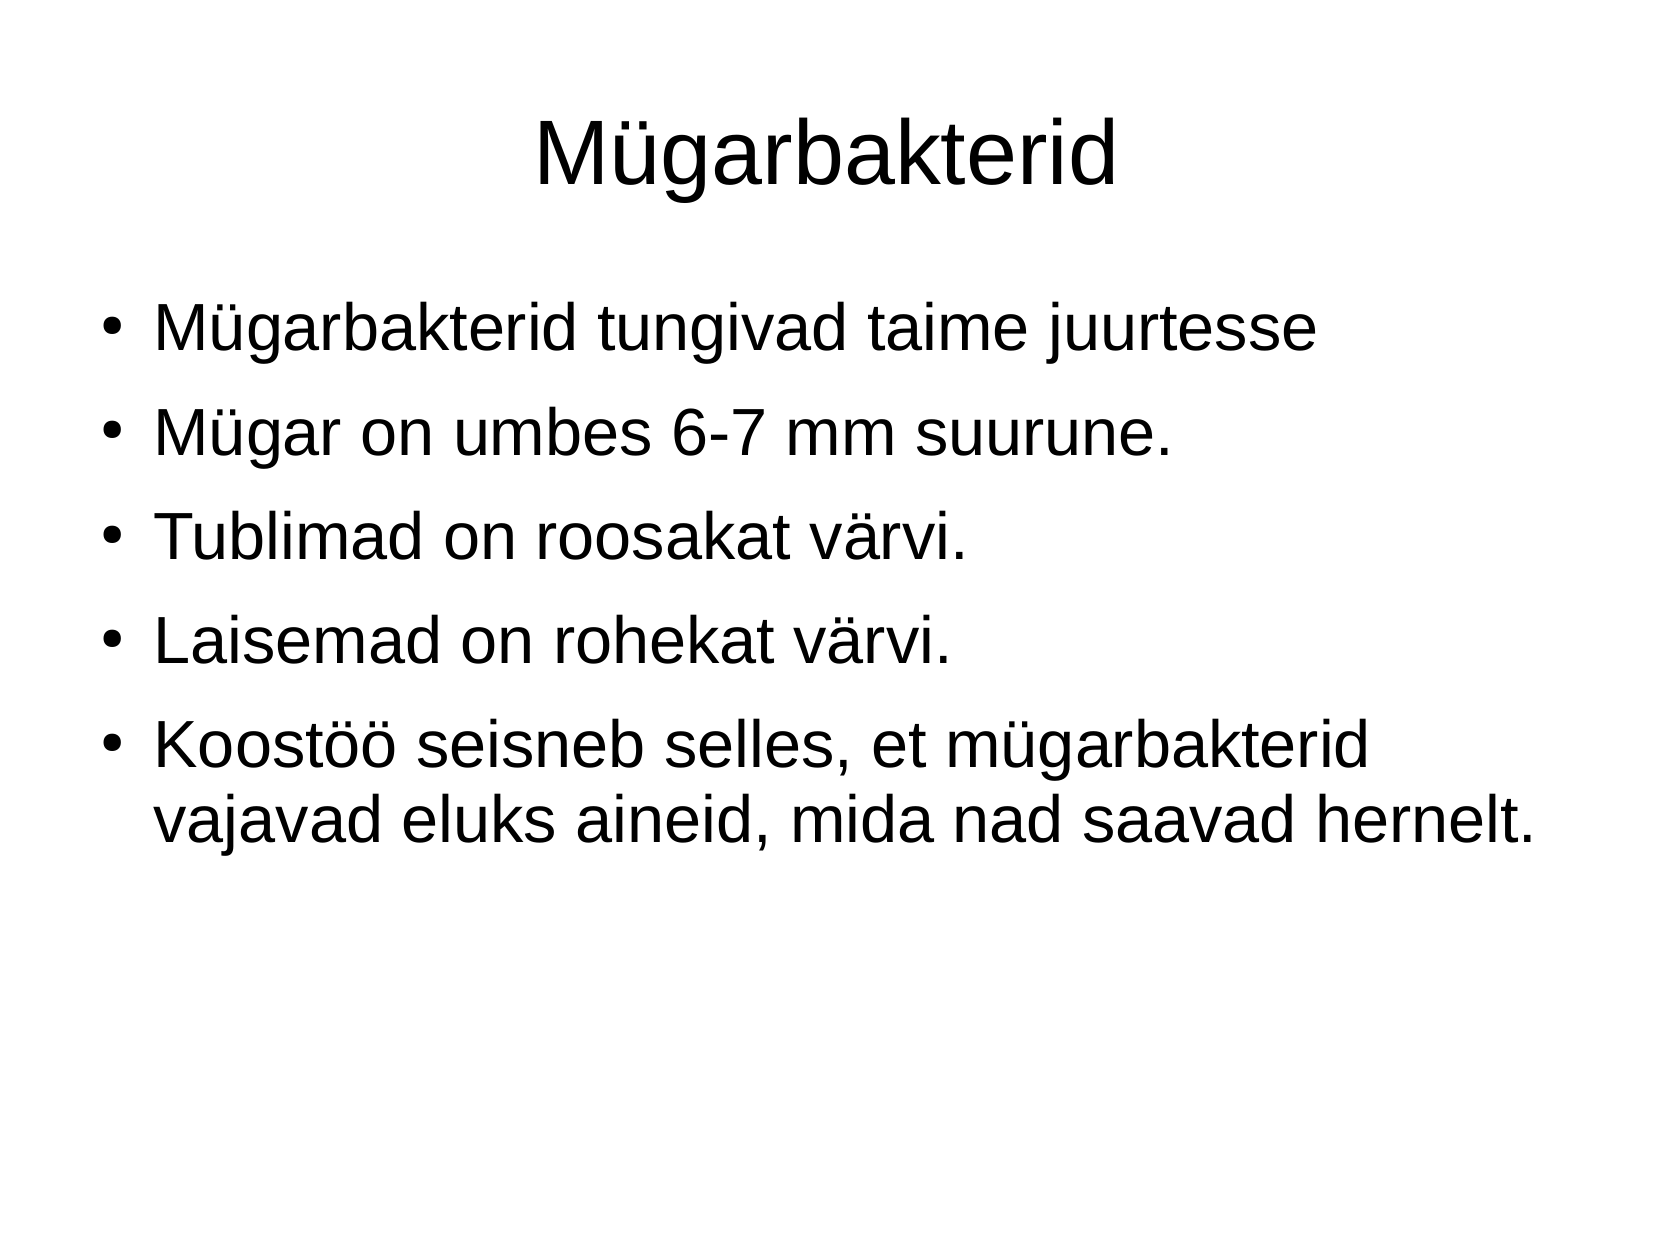

# Mügarbakterid
Mügarbakterid tungivad taime juurtesse
Mügar on umbes 6-7 mm suurune.
Tublimad on roosakat värvi.
Laisemad on rohekat värvi.
Koostöö seisneb selles, et mügarbakterid vajavad eluks aineid, mida nad saavad hernelt.